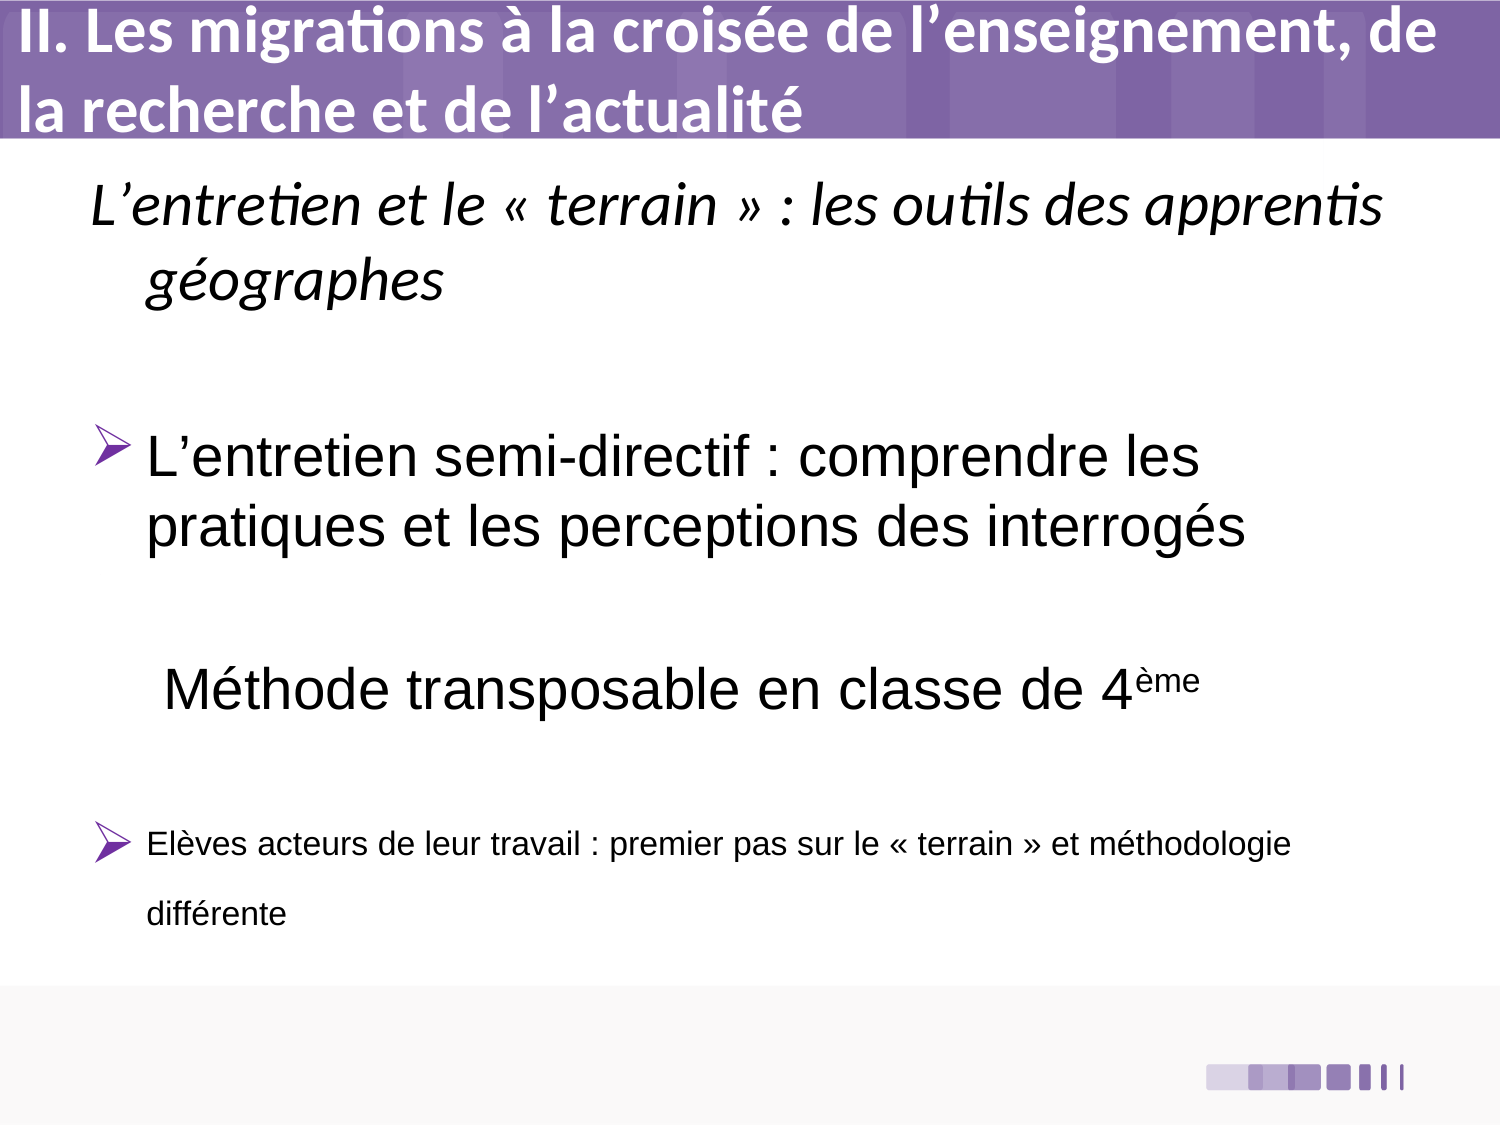

II. Les migrations à la croisée de l’enseignement, de la recherche et de l’actualité
L’entretien et le « terrain » : les outils des apprentis géographes
L’entretien semi-directif : comprendre les pratiques et les perceptions des interrogés
	Méthode transposable en classe de 4ème
Elèves acteurs de leur travail : premier pas sur le « terrain » et méthodologie différente